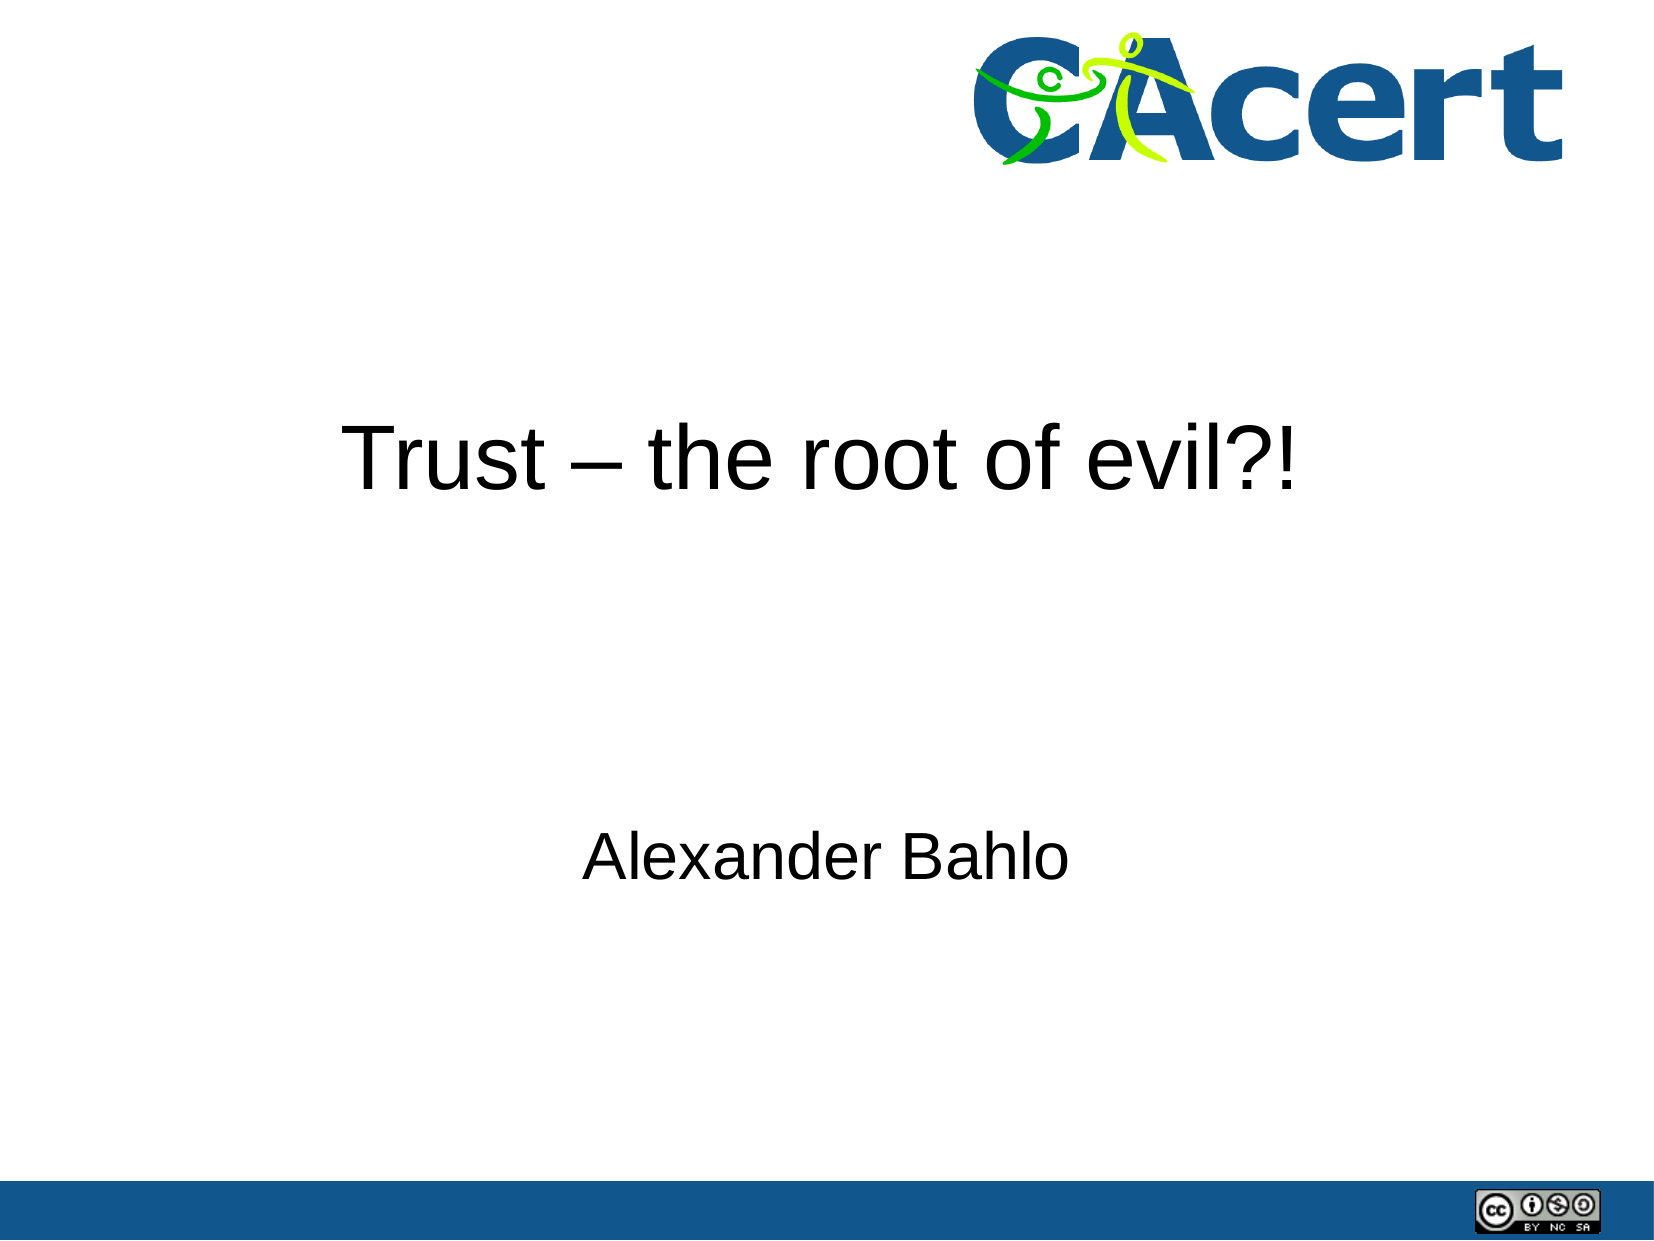

# Trust – the root of evil?!
Alexander Bahlo
1
04.02.2012